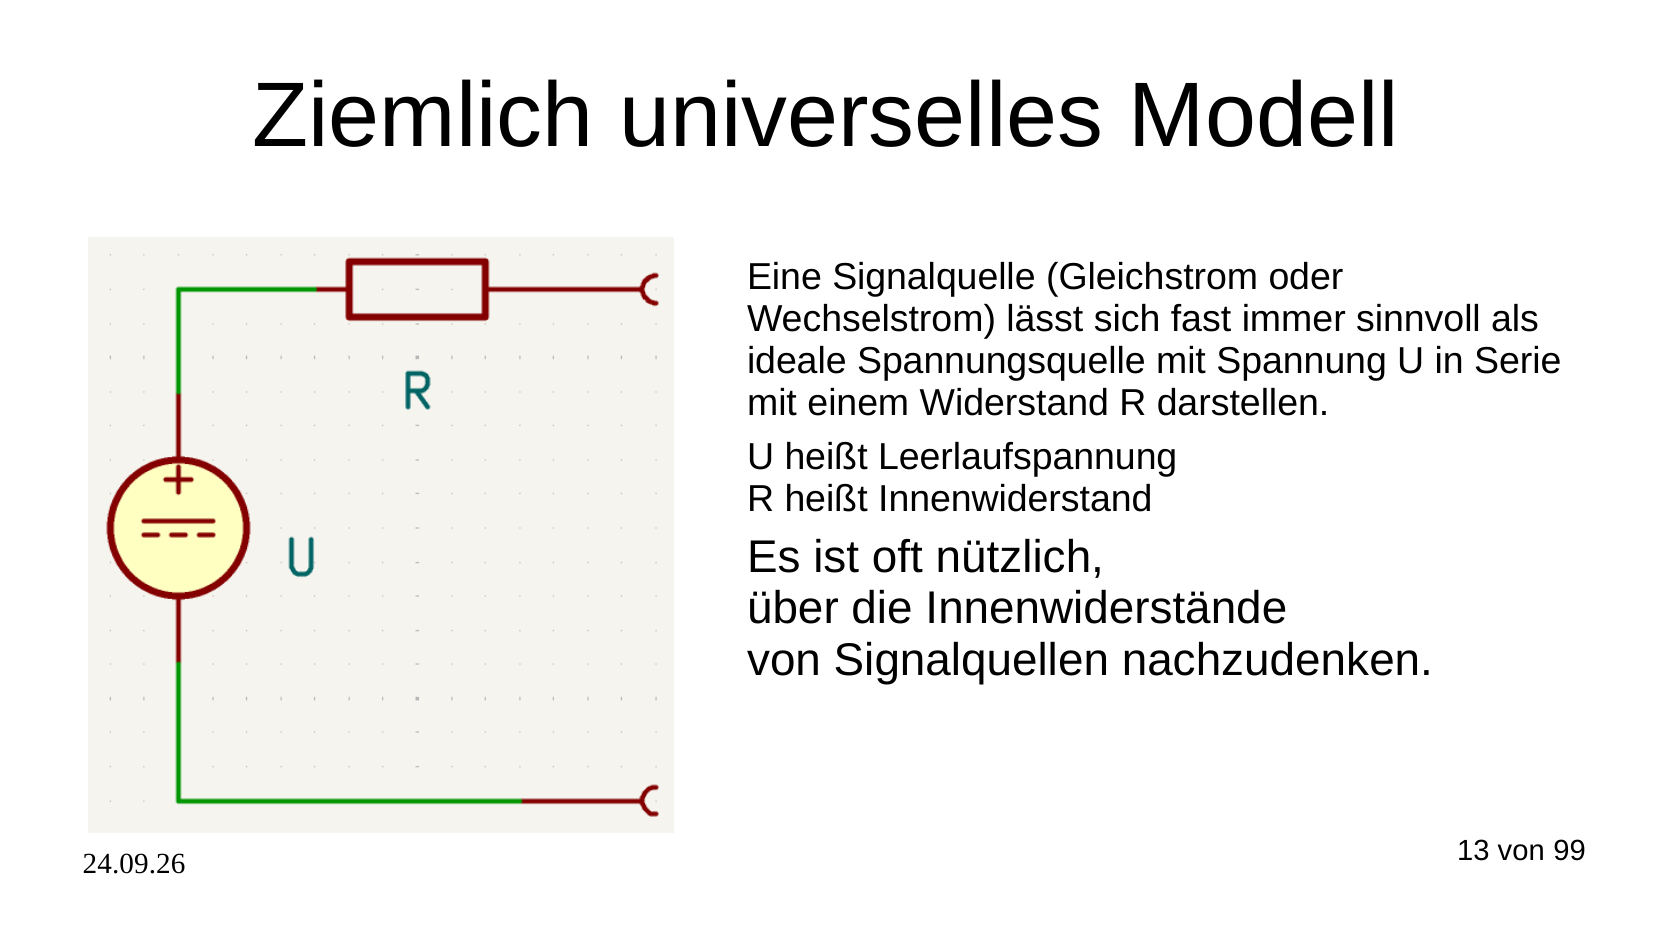

# Ziemlich universelles Modell
Eine Signalquelle (Gleichstrom oder Wechselstrom) lässt sich fast immer sinnvoll als ideale Spannungsquelle mit Spannung U in Serie mit einem Widerstand R darstellen.
U heißt Leerlaufspannung
R heißt Innenwiderstand
Es ist oft nützlich,
über die Innenwiderstände
von Signalquellen nachzudenken.
13